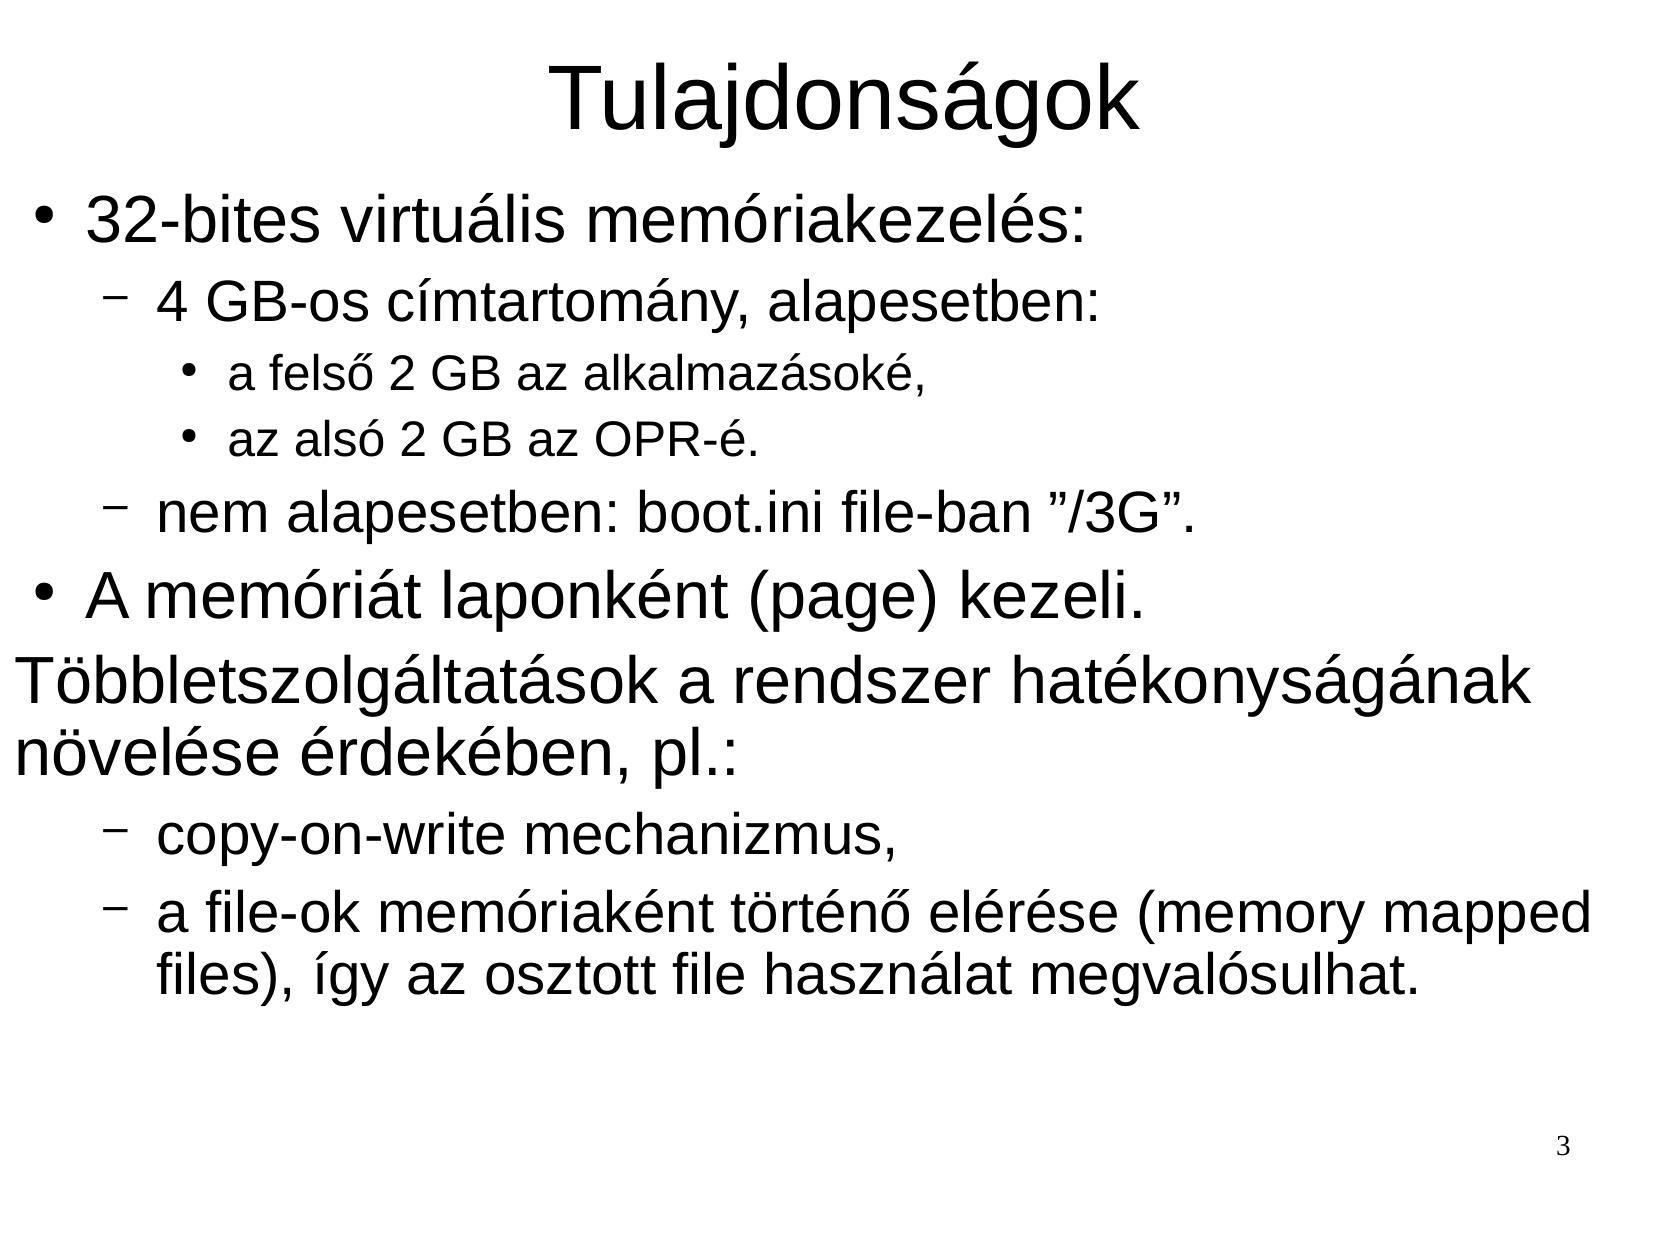

# Tulajdonságok
32-bites virtuális memóriakezelés:
4 GB-os címtartomány, alapesetben:
a felső 2 GB az alkalmazásoké,
az alsó 2 GB az OPR-é.
nem alapesetben: boot.ini file-ban ”/3G”.
A memóriát laponként (page) kezeli.
Többletszolgáltatások a rendszer hatékonyságának növelése érdekében, pl.:
copy-on-write mechanizmus,
a file-ok memóriaként történő elérése (memory mapped files), így az osztott file használat megvalósulhat.
3